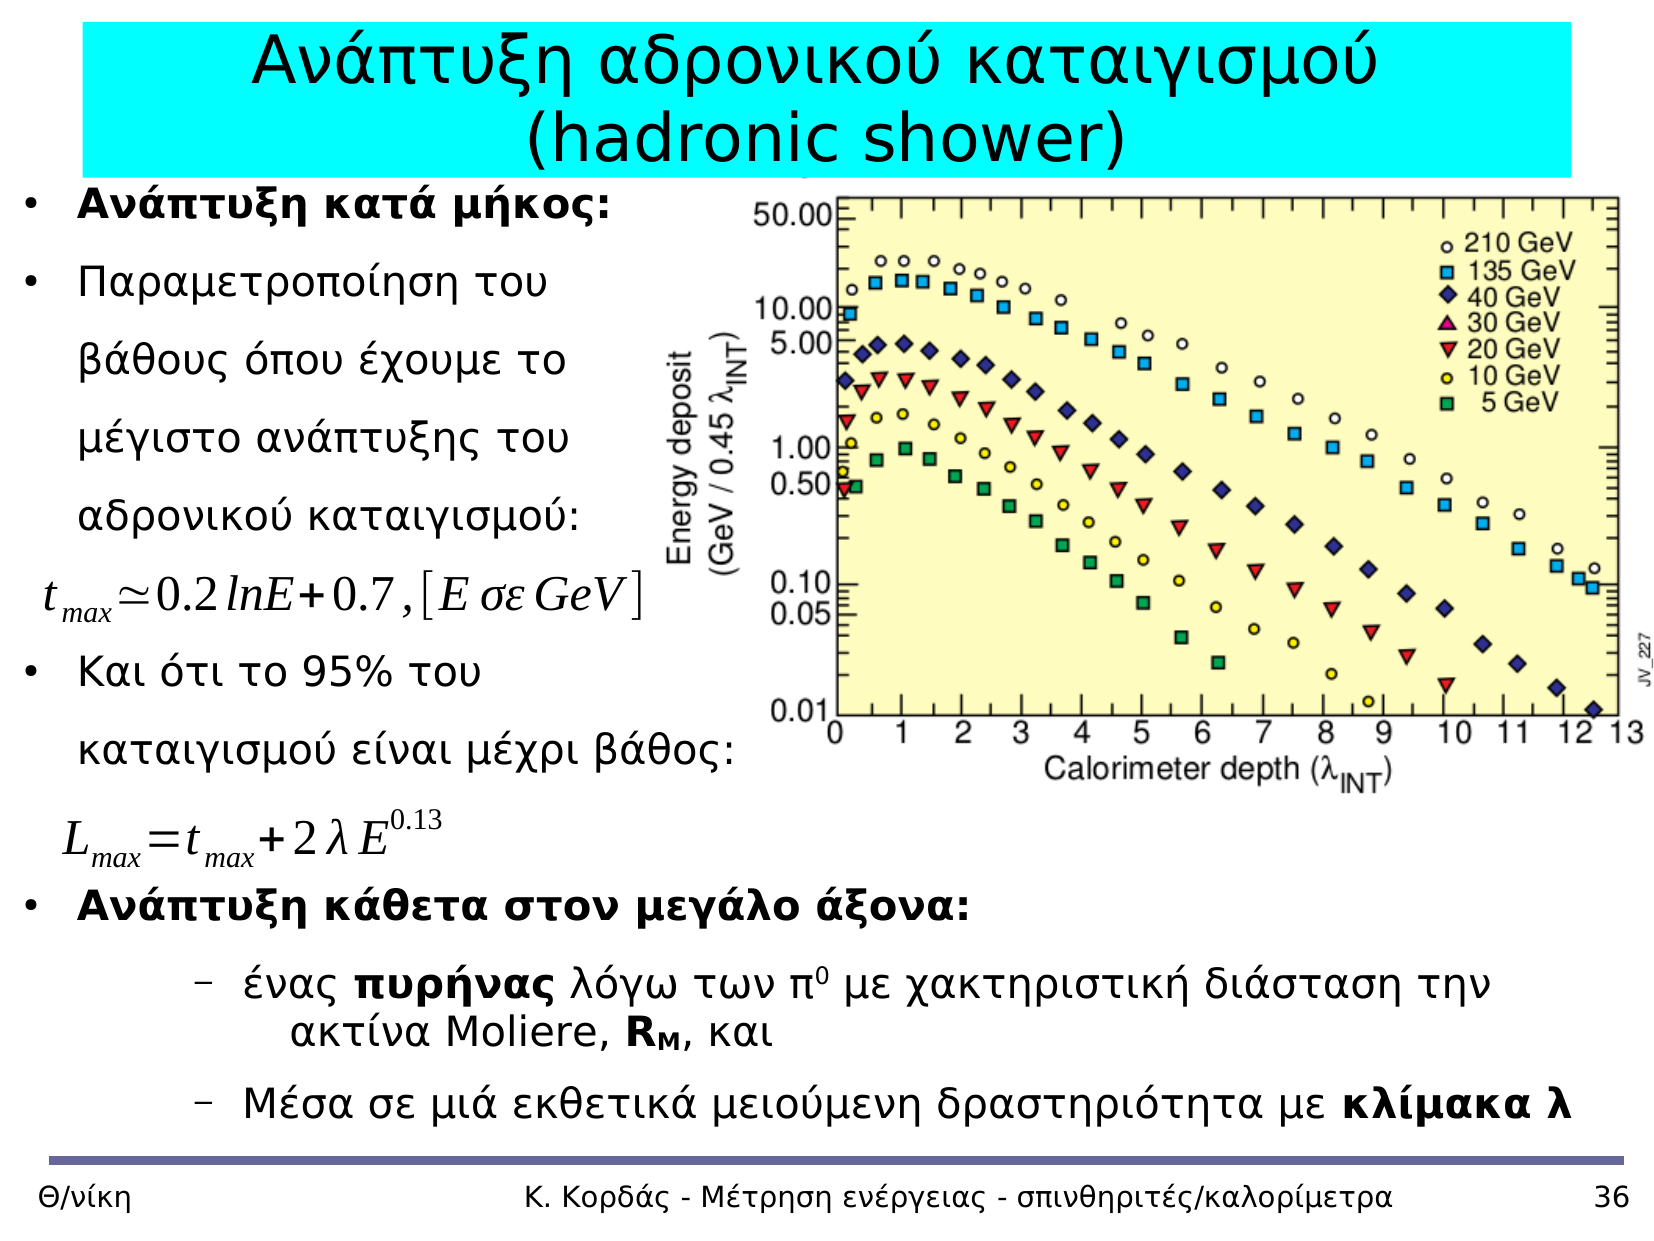

# Ανάπτυξη αδρονικού καταιγισμού (hadronic shower)
Ανάπτυξη κατά μήκος:
Παραμετροποίηση του
βάθους όπου έχουμε το
μέγιστο ανάπτυξης του
αδρονικού καταιγισμού:
Και ότι το 95% του
καταιγισμού είναι μέχρι βάθος:
Ανάπτυξη κάθετα στον μεγάλο άξονα:
ένας πυρήνας λόγω των π0 με χακτηριστική διάσταση την ακτίνα Moliere, RM, και
Μέσα σε μιά εκθετικά μειούμενη δραστηριότητα με κλίμακα λ
Θ/νίκη
Κ. Κορδάς - Μέτρηση ενέργειας - σπινθηριτές/καλορίμετρα
36